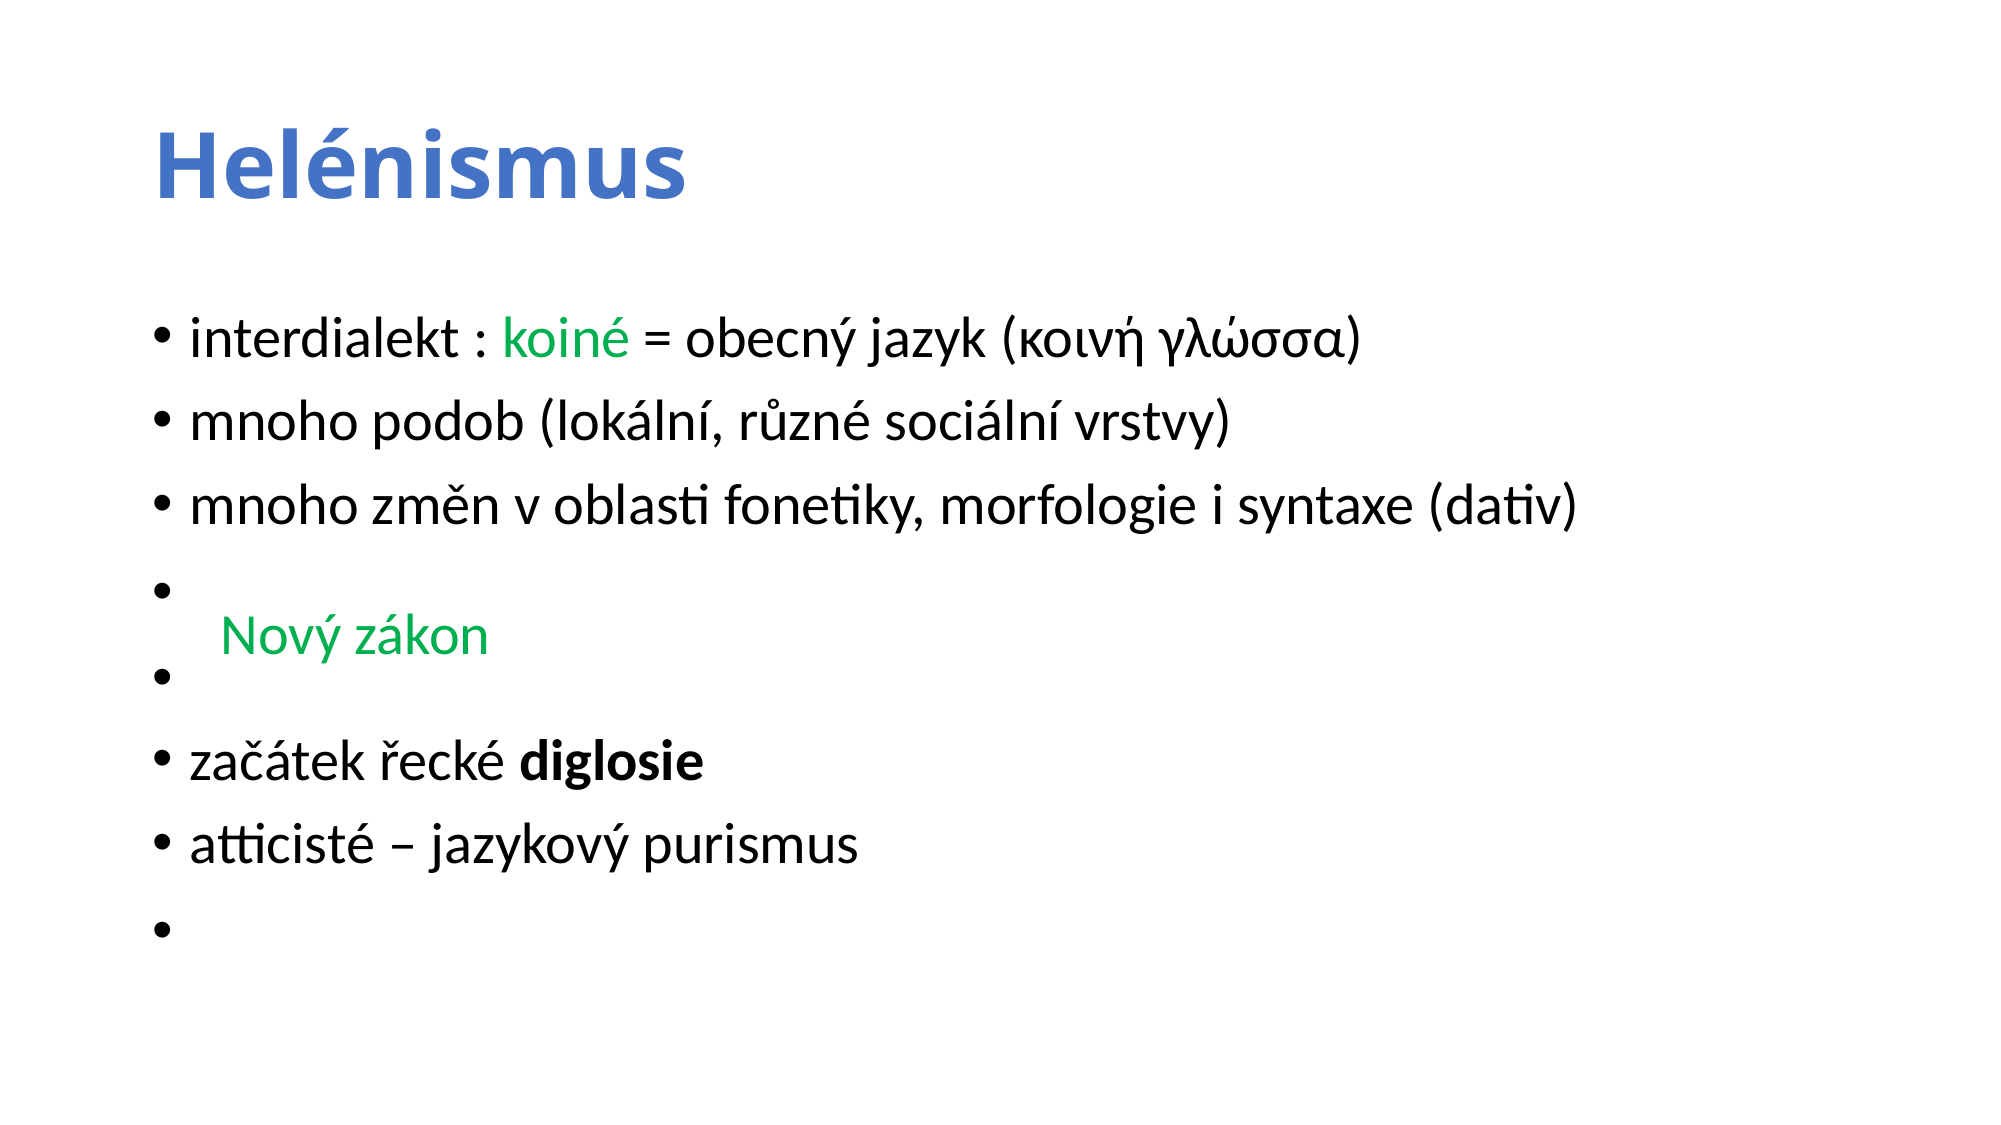

# Helénismus
interdialekt : koiné = obecný jazyk (κοινή γλώσσα)
mnoho podob (lokální, různé sociální vrstvy)
mnoho změn v oblasti fonetiky, morfologie i syntaxe (dativ)
začátek řecké diglosie
atticisté – jazykový purismus
Nový zákon